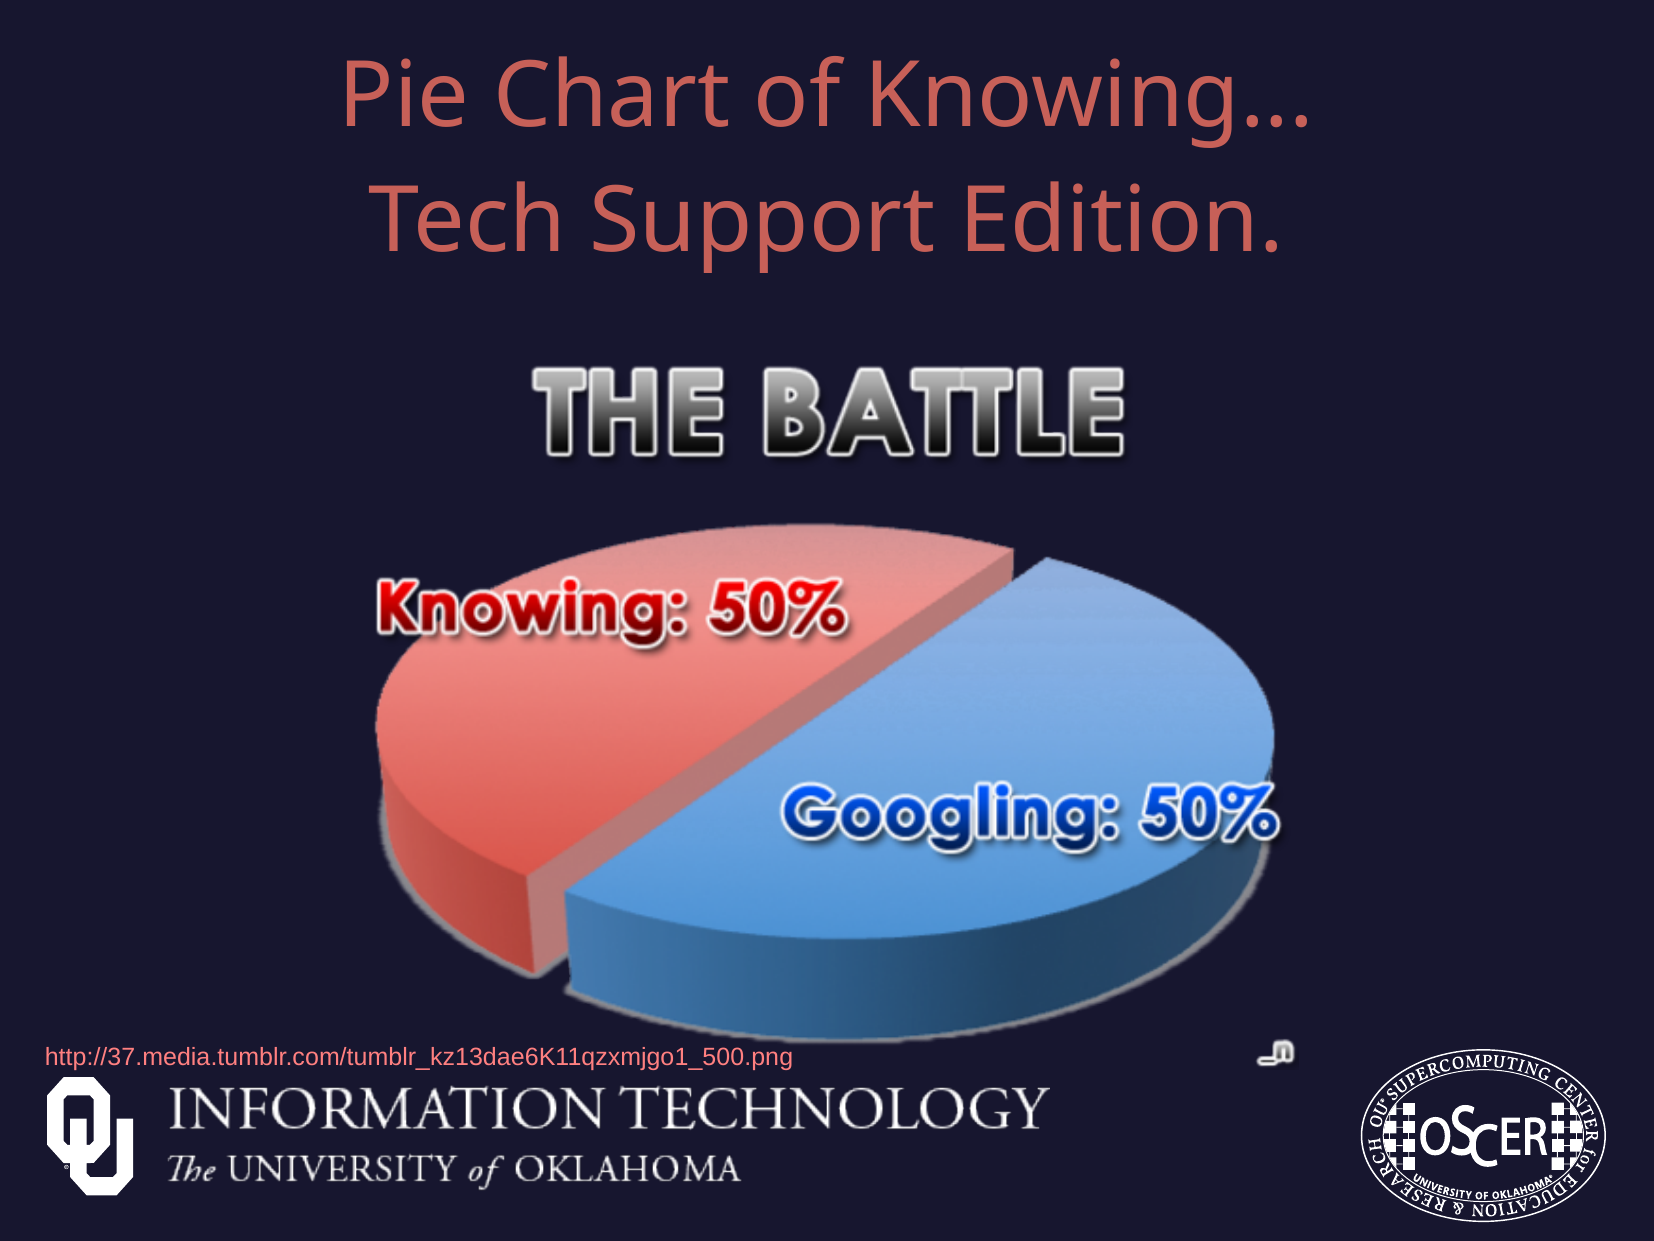

# Pie Chart of Knowing... Tech Support Edition.
http://37.media.tumblr.com/tumblr_kz13dae6K11qzxmjgo1_500.png